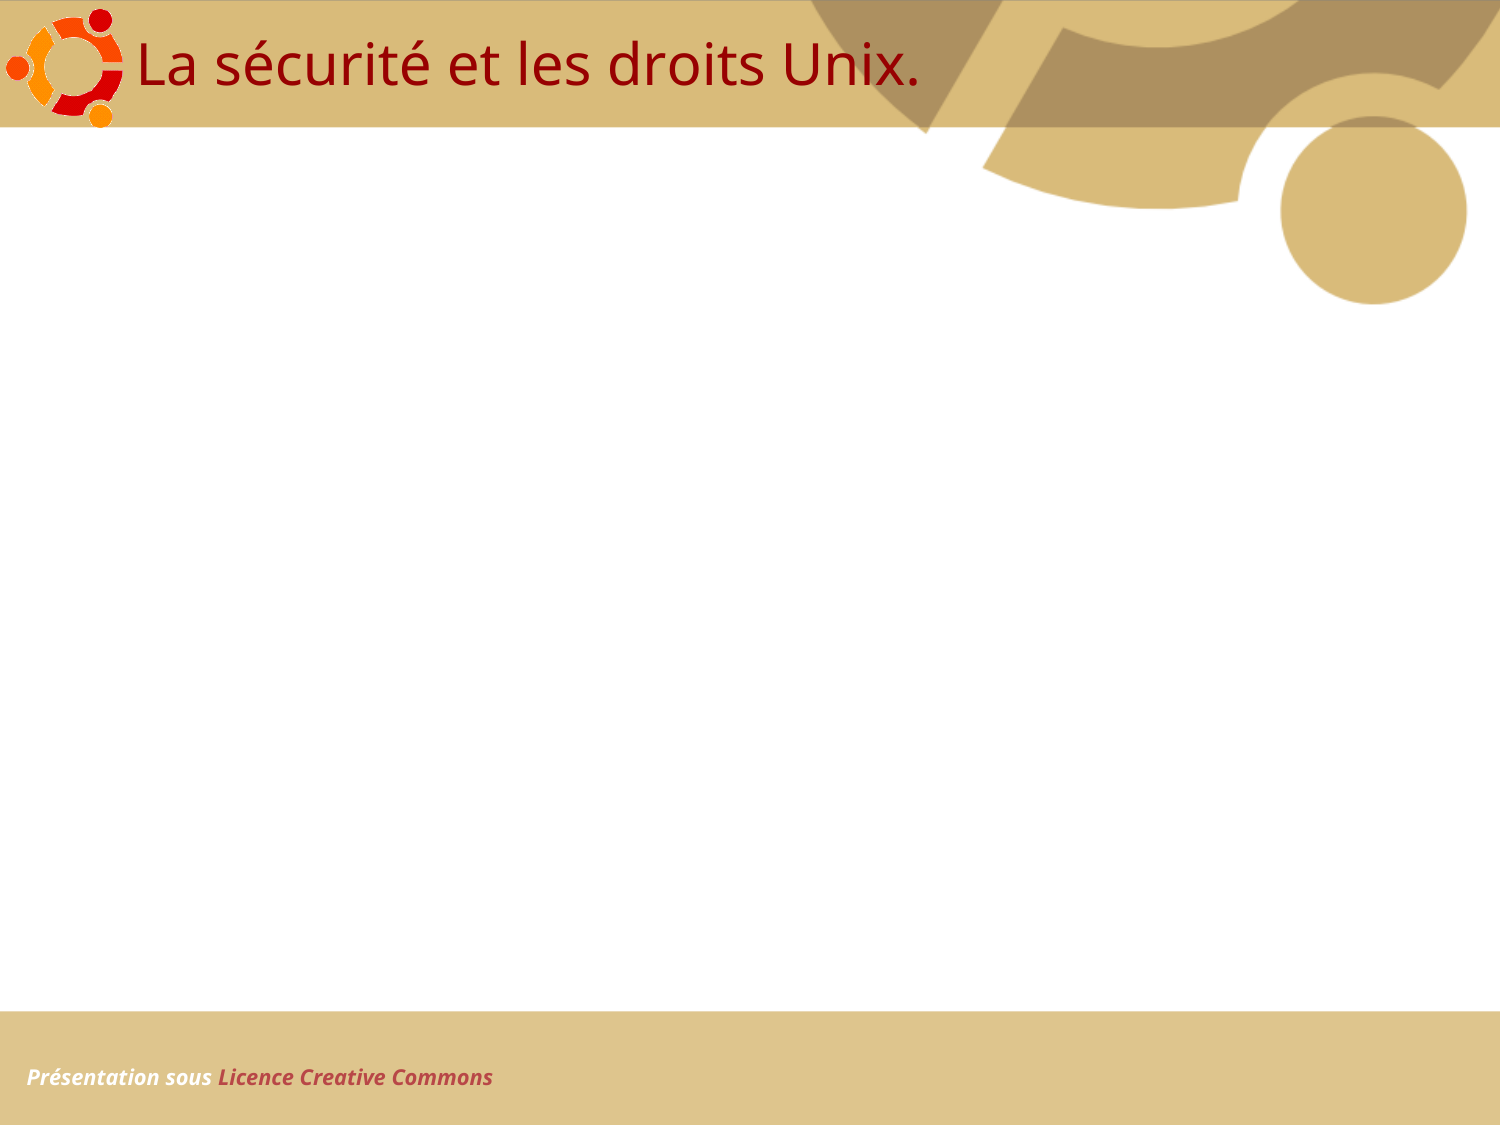

# La sécurité et les droits Unix.